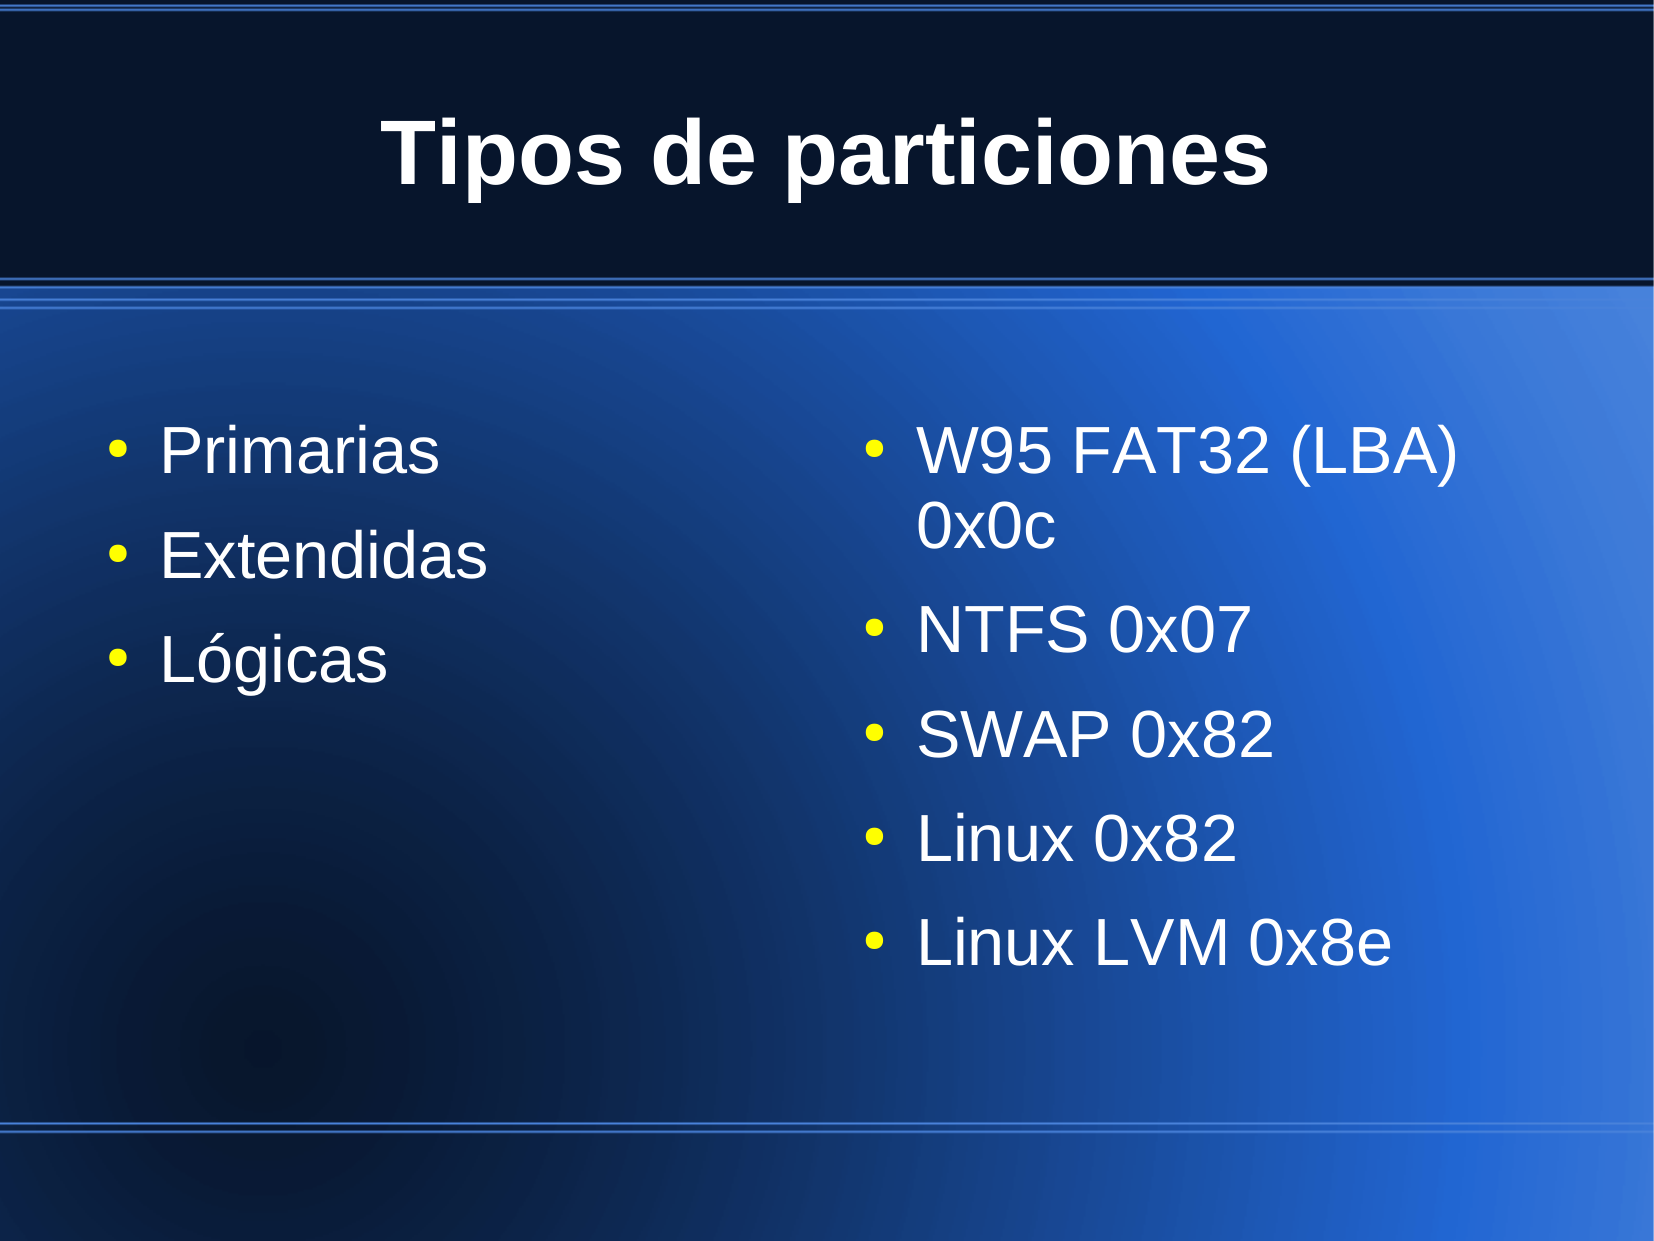

# Tipos de particiones
Primarias
Extendidas
Lógicas
W95 FAT32 (LBA) 0x0c
NTFS 0x07
SWAP 0x82
Linux 0x82
Linux LVM 0x8e